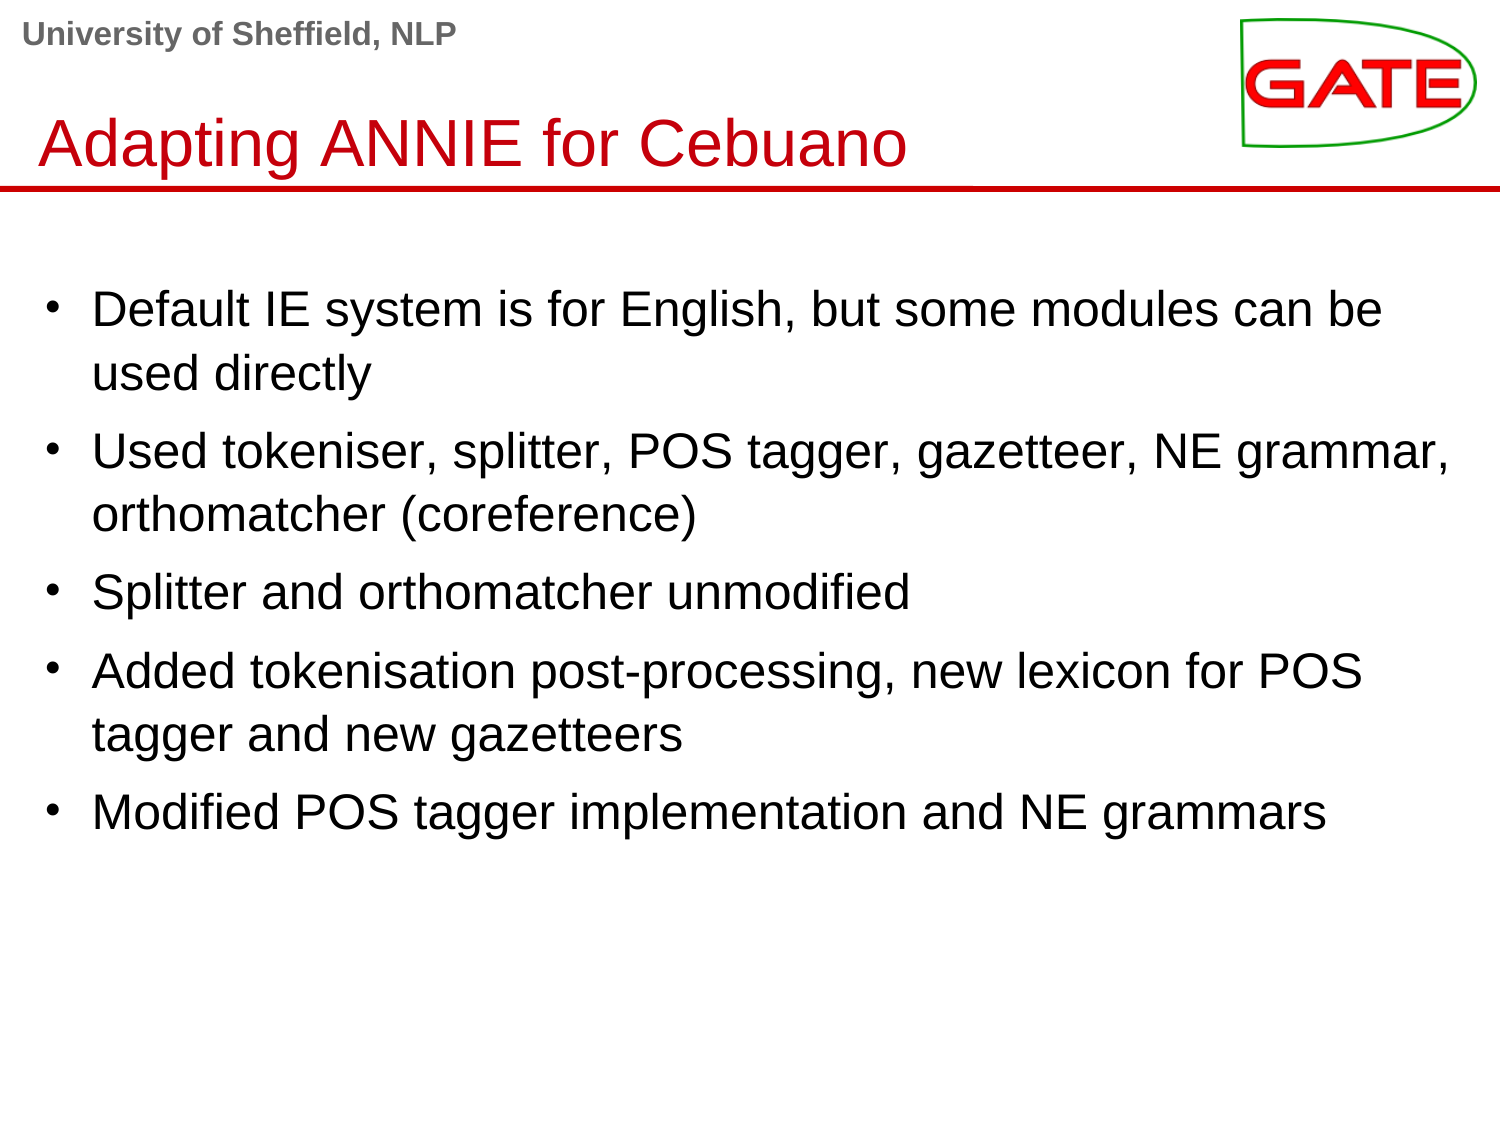

# Adapting ANNIE for Cebuano
Default IE system is for English, but some modules can be used directly
Used tokeniser, splitter, POS tagger, gazetteer, NE grammar, orthomatcher (coreference)
Splitter and orthomatcher unmodified
Added tokenisation post-processing, new lexicon for POS tagger and new gazetteers
Modified POS tagger implementation and NE grammars